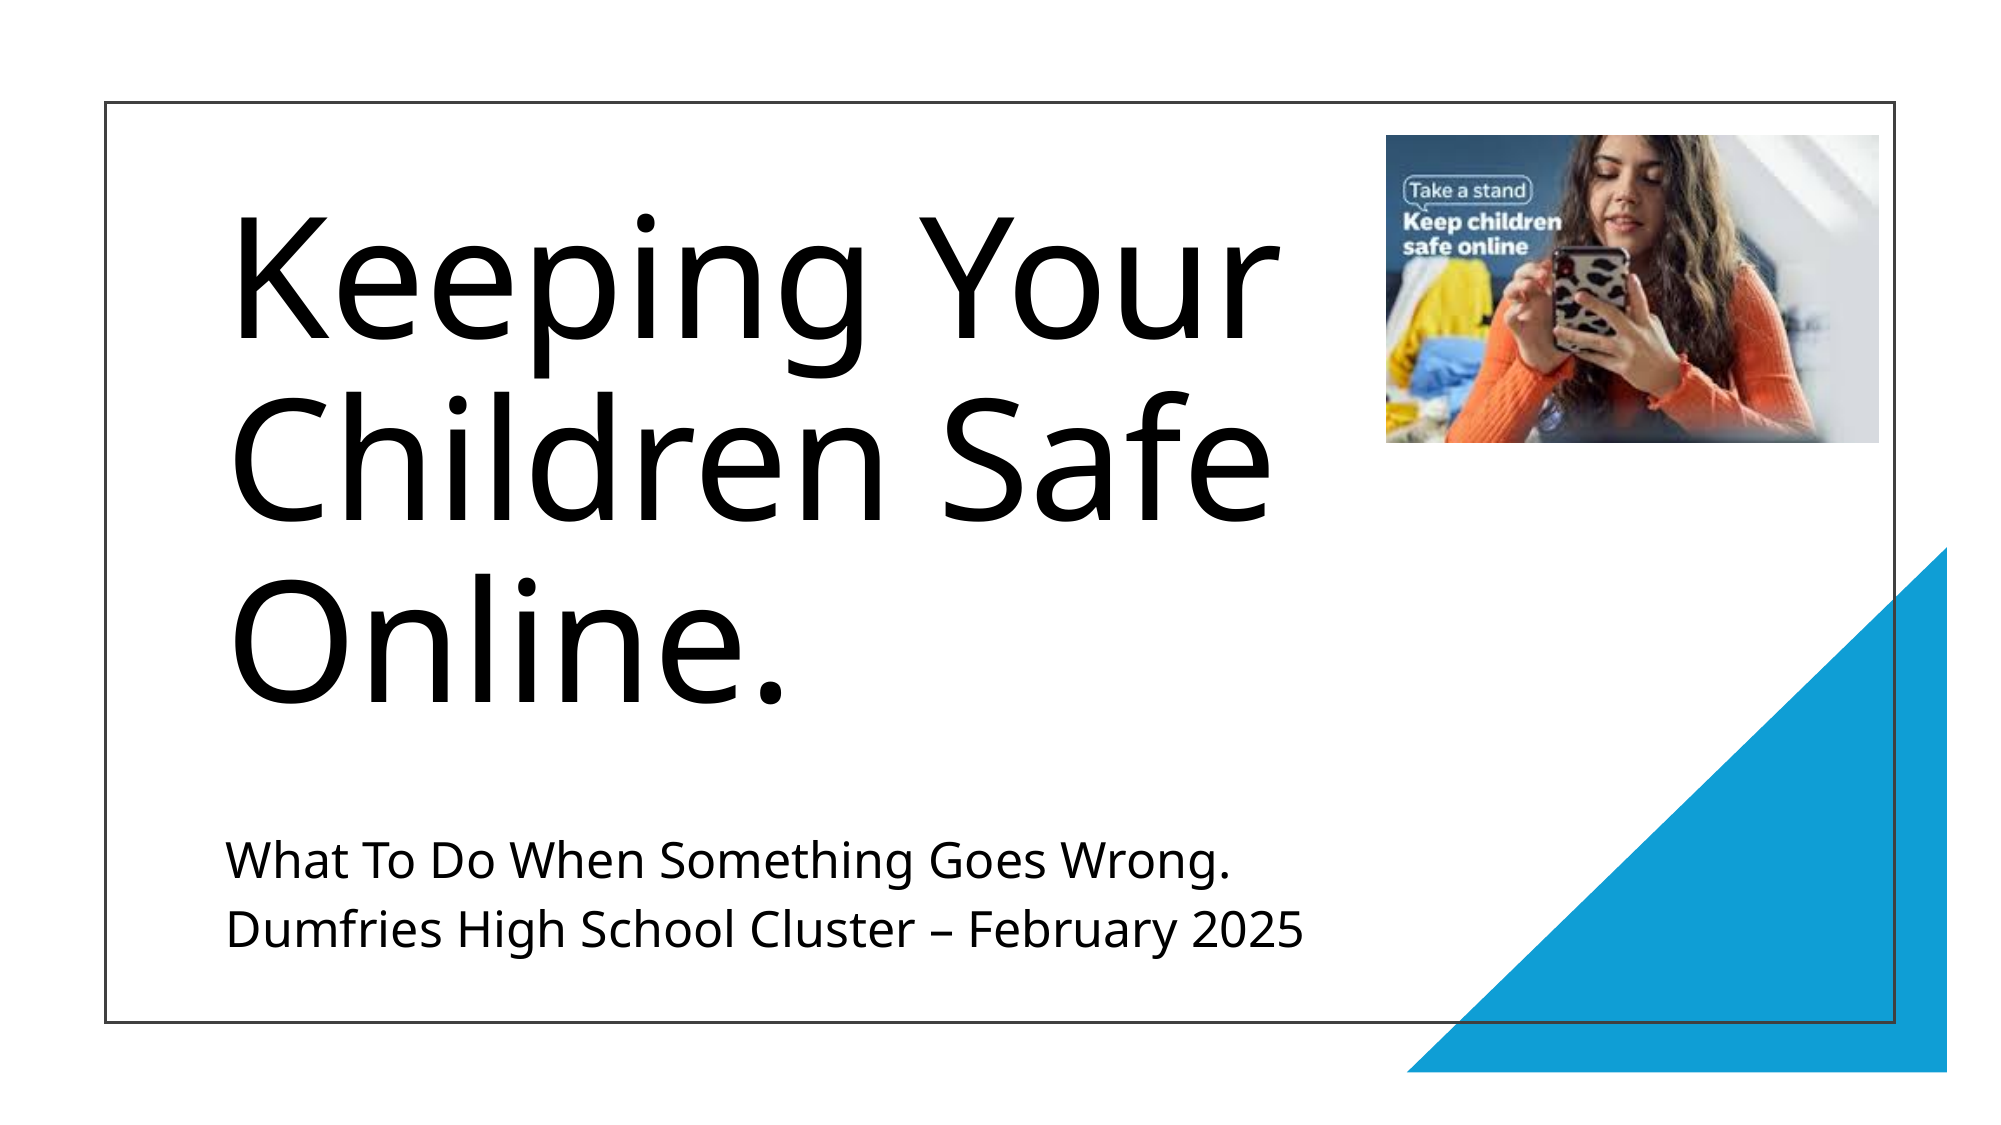

# Keeping Your Children Safe Online.
What To Do When Something Goes Wrong.
Dumfries High School Cluster – February 2025